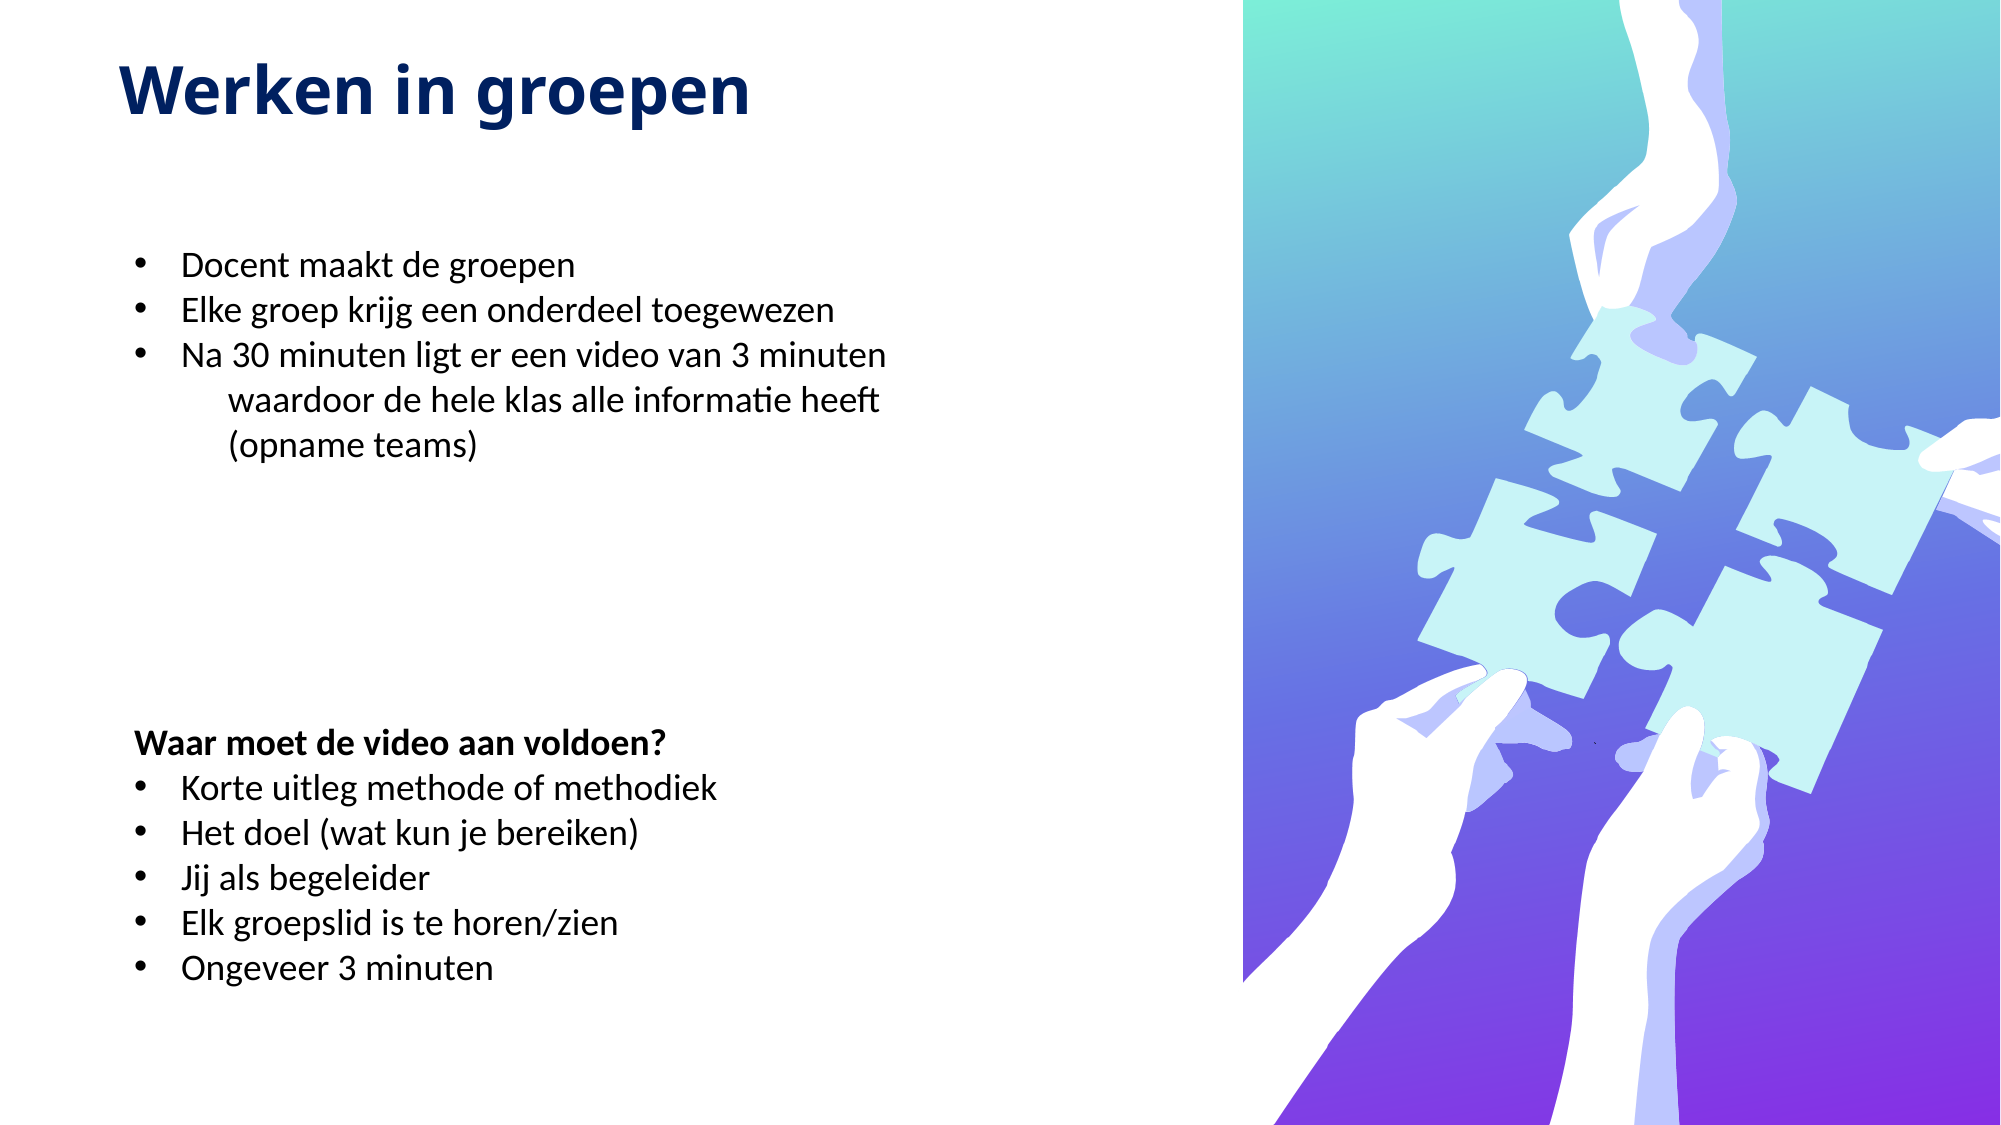

Werken in groepen
# Personeelszaken, dia 8
Docent maakt de groepen
Elke groep krijg een onderdeel toegewezen
Na 30 minuten ligt er een video van 3 minuten waardoor de hele klas alle informatie heeft (opname teams)
Waar moet de video aan voldoen?
Korte uitleg methode of methodiek
Het doel (wat kun je bereiken)
Jij als begeleider
Elk groepslid is te horen/zien
Ongeveer 3 minuten